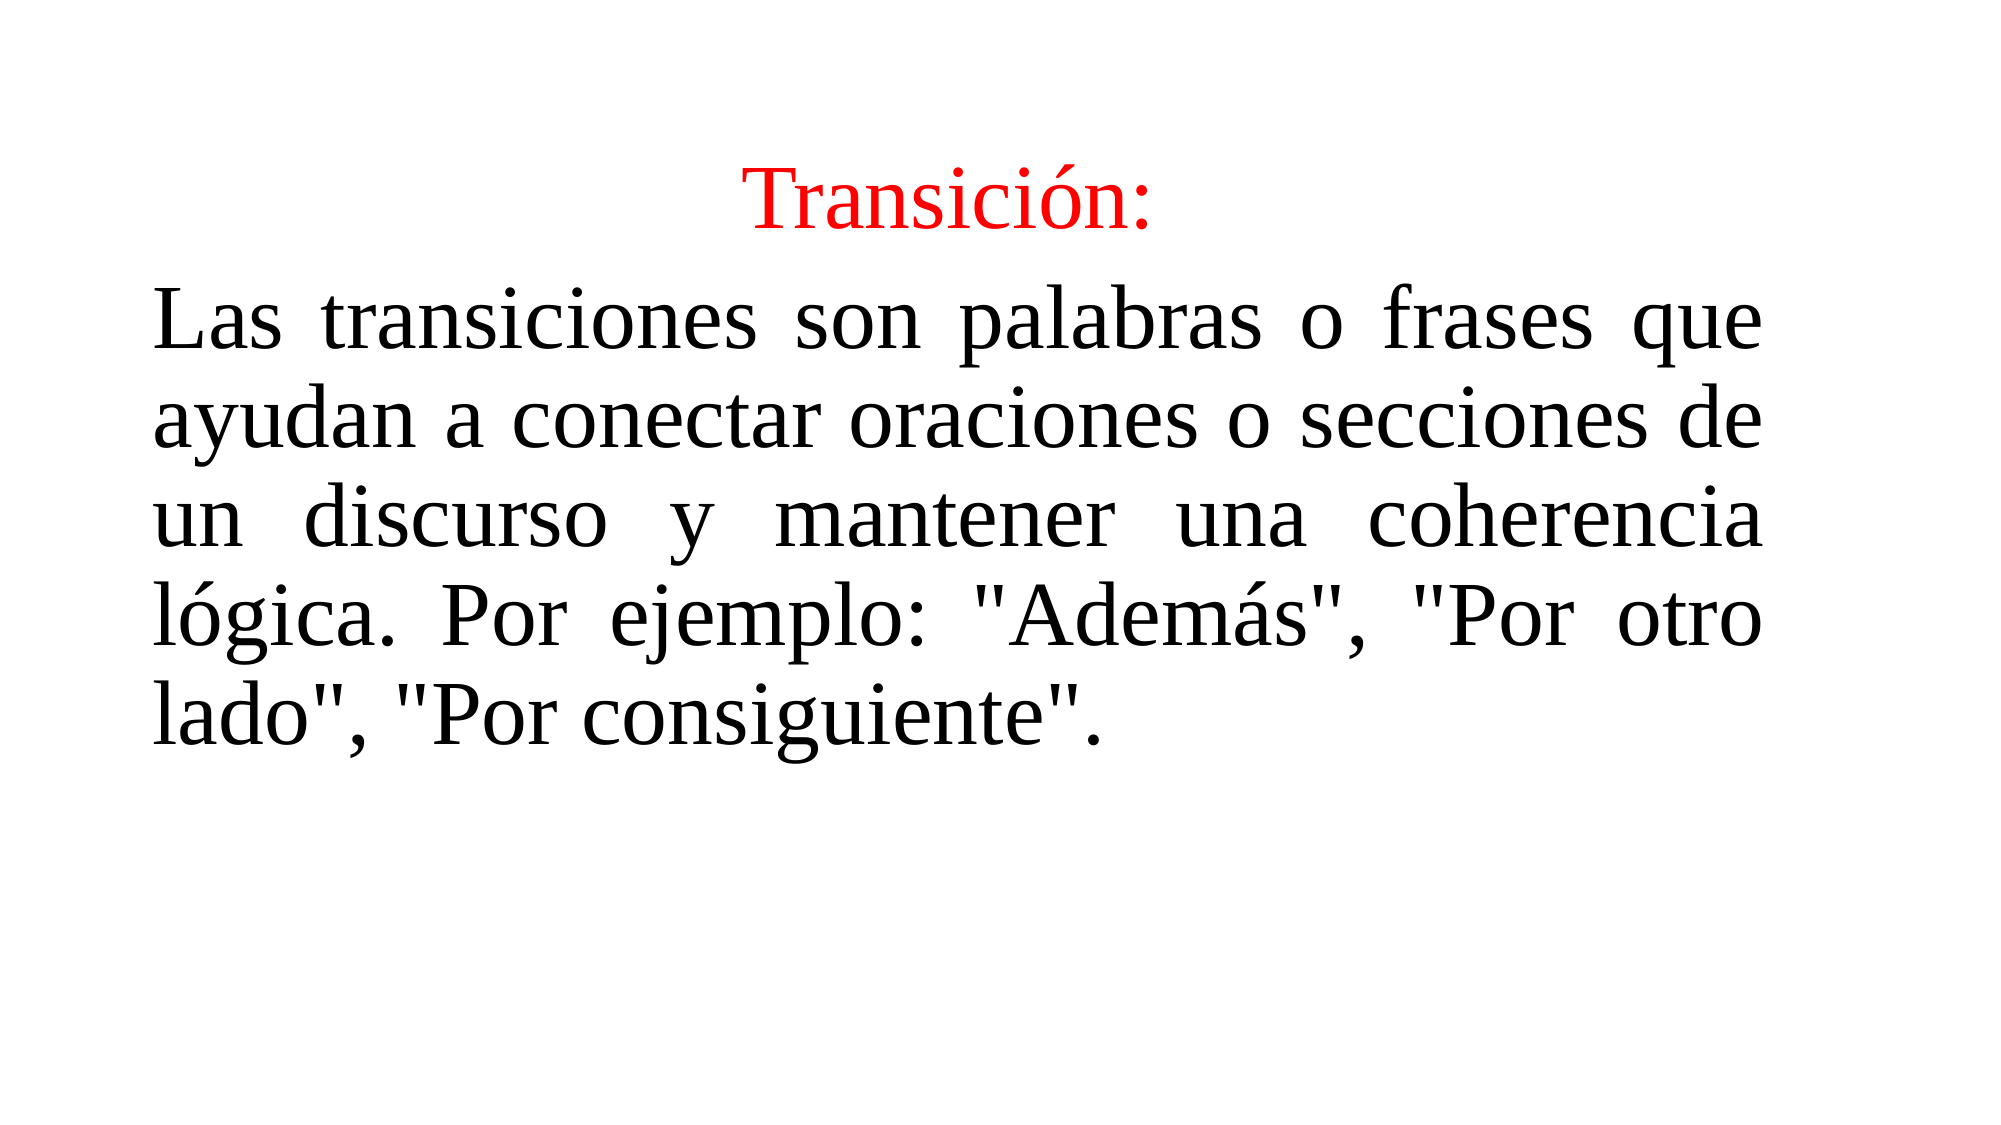

# Transición:
Las transiciones son palabras o frases que ayudan a conectar oraciones o secciones de un discurso y mantener una coherencia lógica. Por ejemplo: "Además", "Por otro lado", "Por consiguiente".